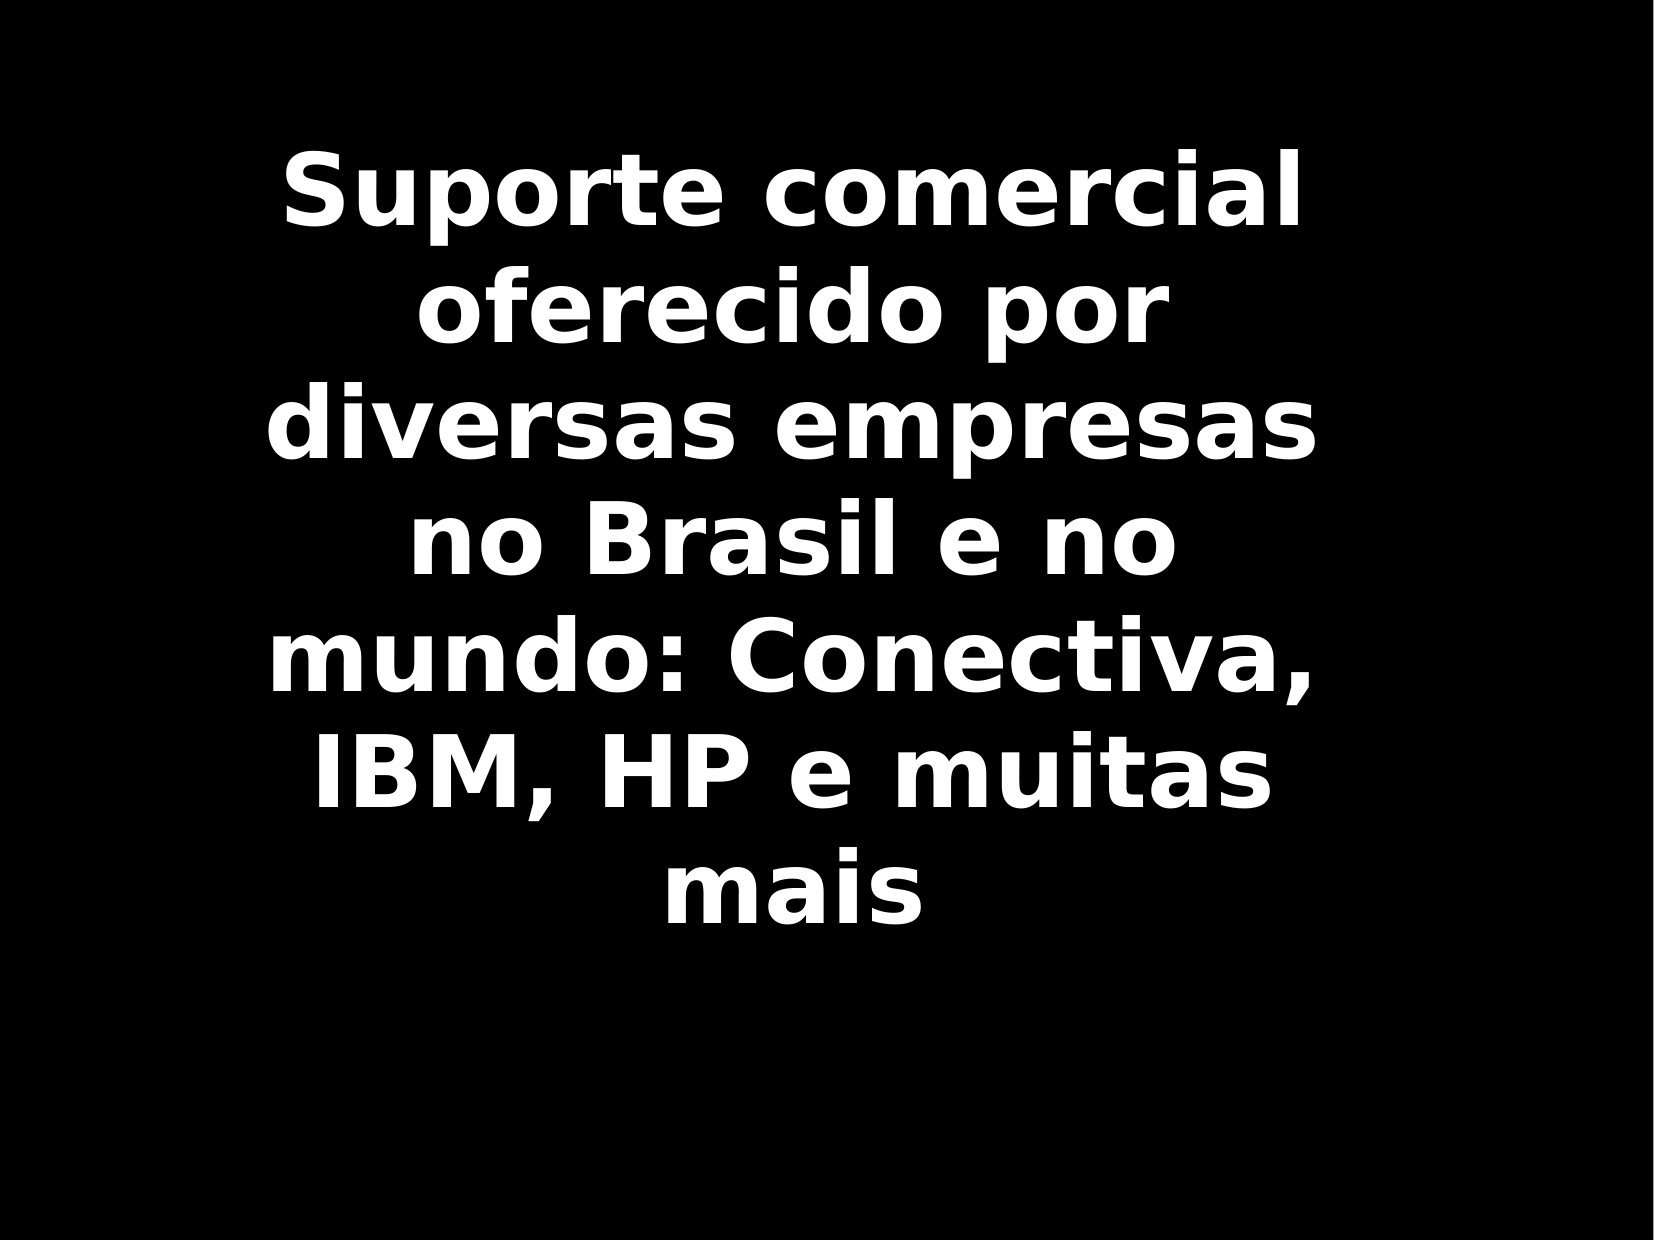

# Suporte comercial oferecido por diversas empresas no Brasil e no mundo: Conectiva, IBM, HP e muitas mais